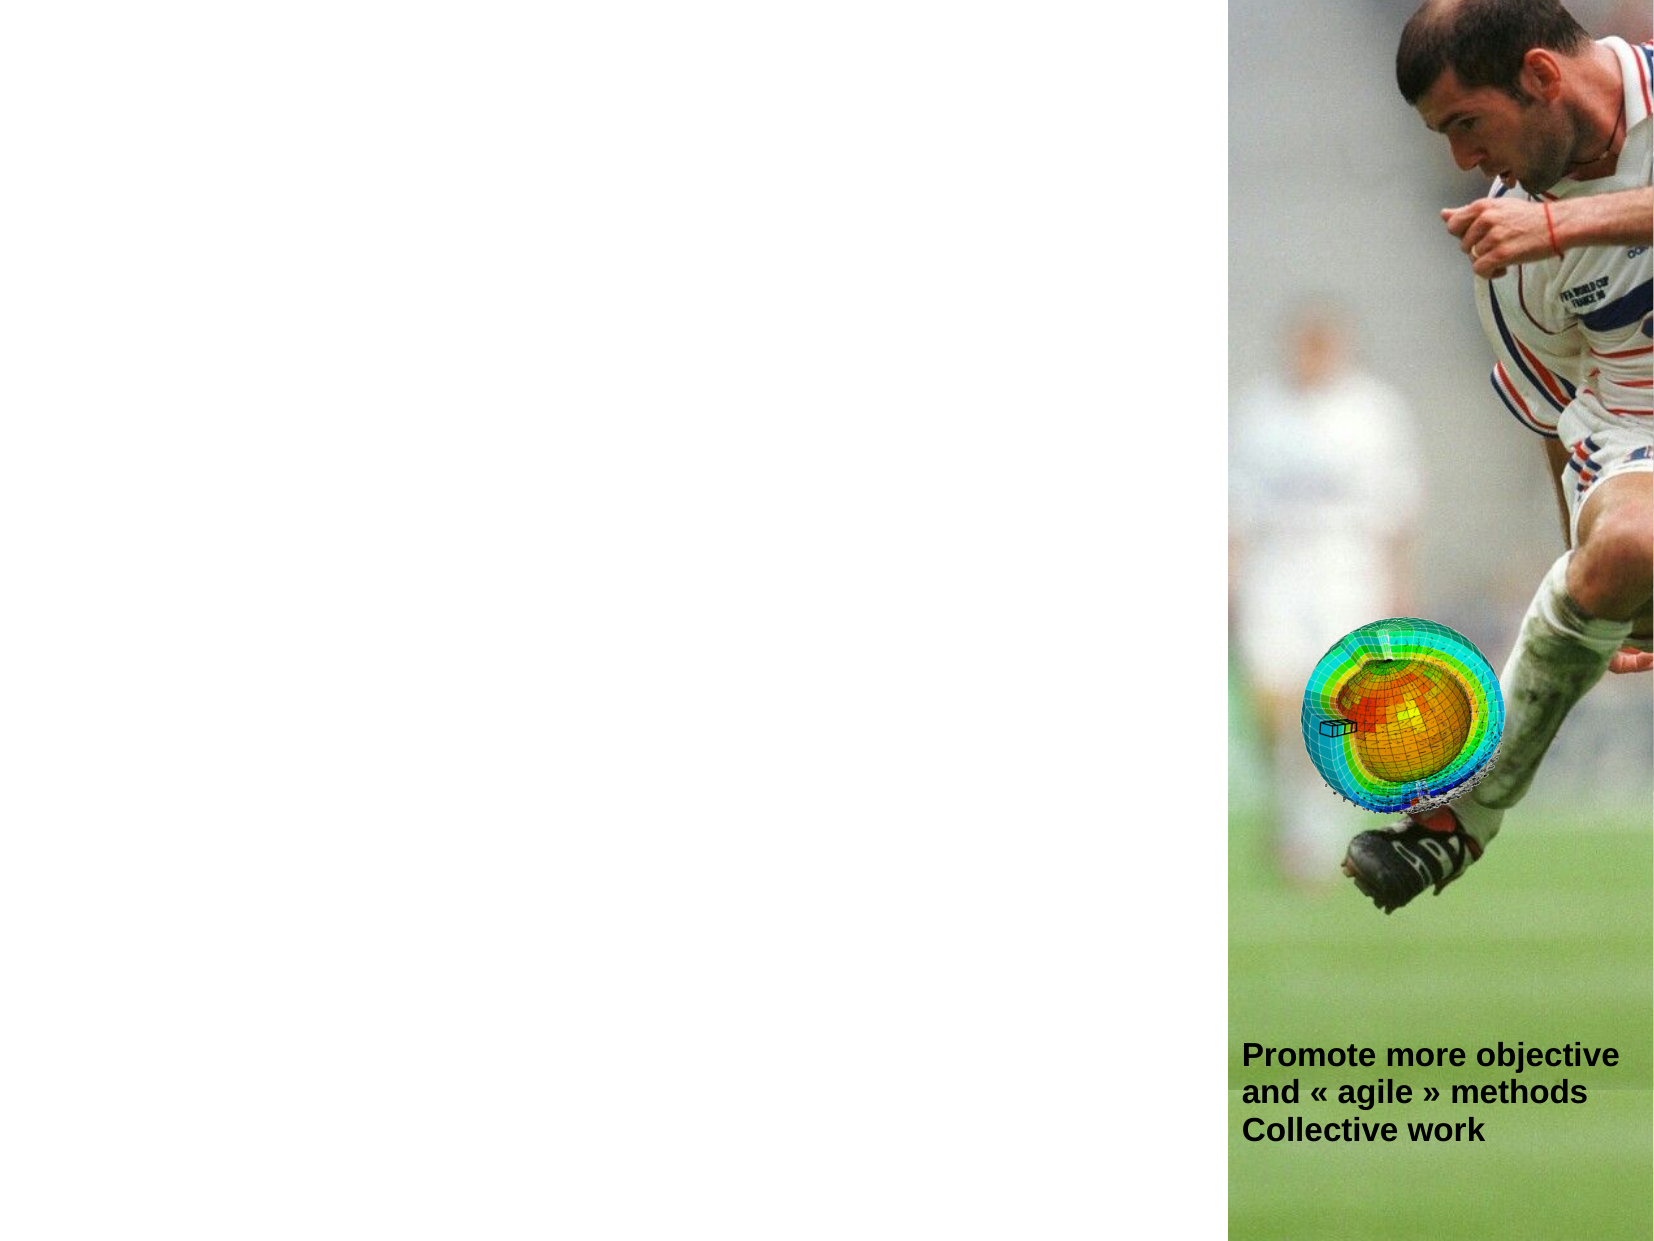

Promote more objective
and « agile » methods
Collective work